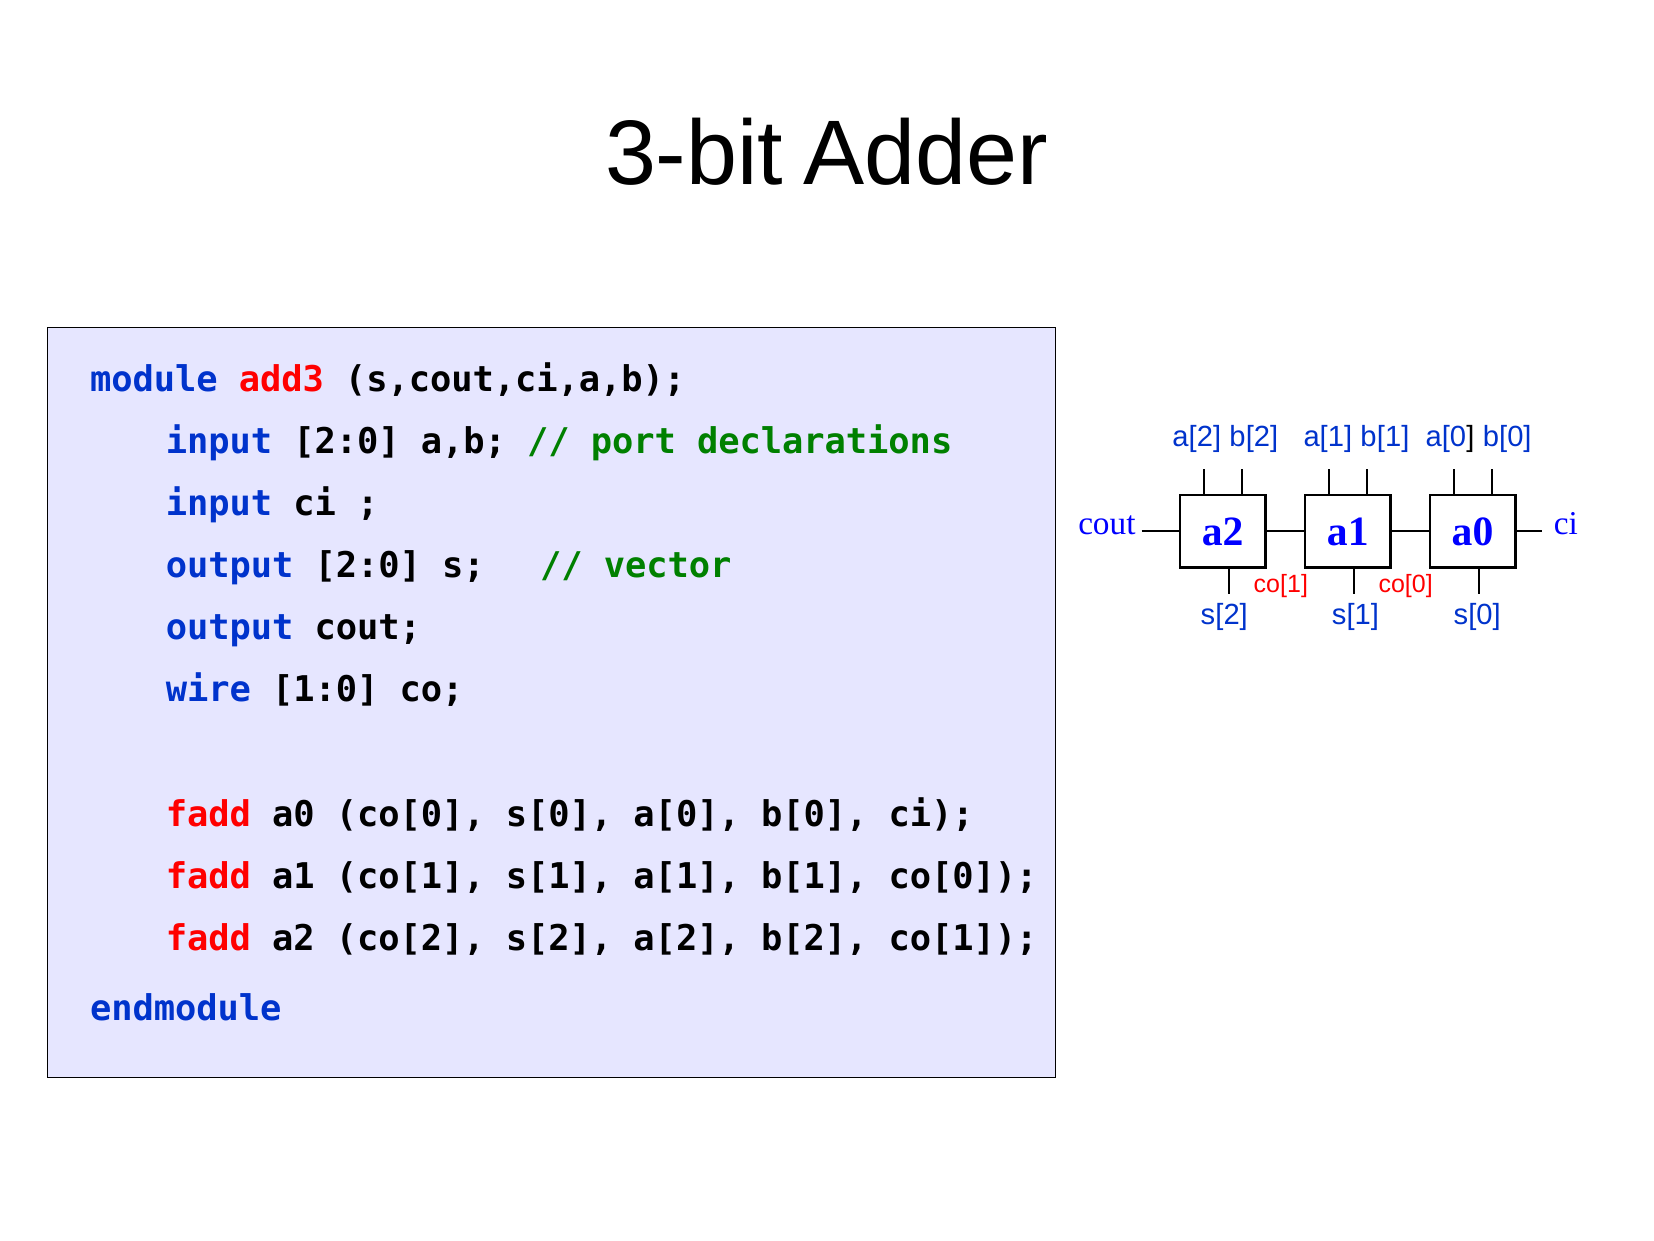

# 3-bit Adder
module add3 (s,cout,ci,a,b);
input [2:0] a,b; // port declarations
input ci ;
output [2:0] s;	// vector
output cout;
wire [1:0] co;
fadd a0 (co[0], s[0], a[0], b[0], ci);
fadd a1 (co[1], s[1], a[1], b[1], co[0]);
fadd a2 (co[2], s[2], a[2], b[2], co[1]);
endmodule
a[2] b[2]
a[1] b[1]
a[0] b[0]
a2
a1
a0
cout
ci
co[1]
co[0]
s[2]
s[1]
s[0]